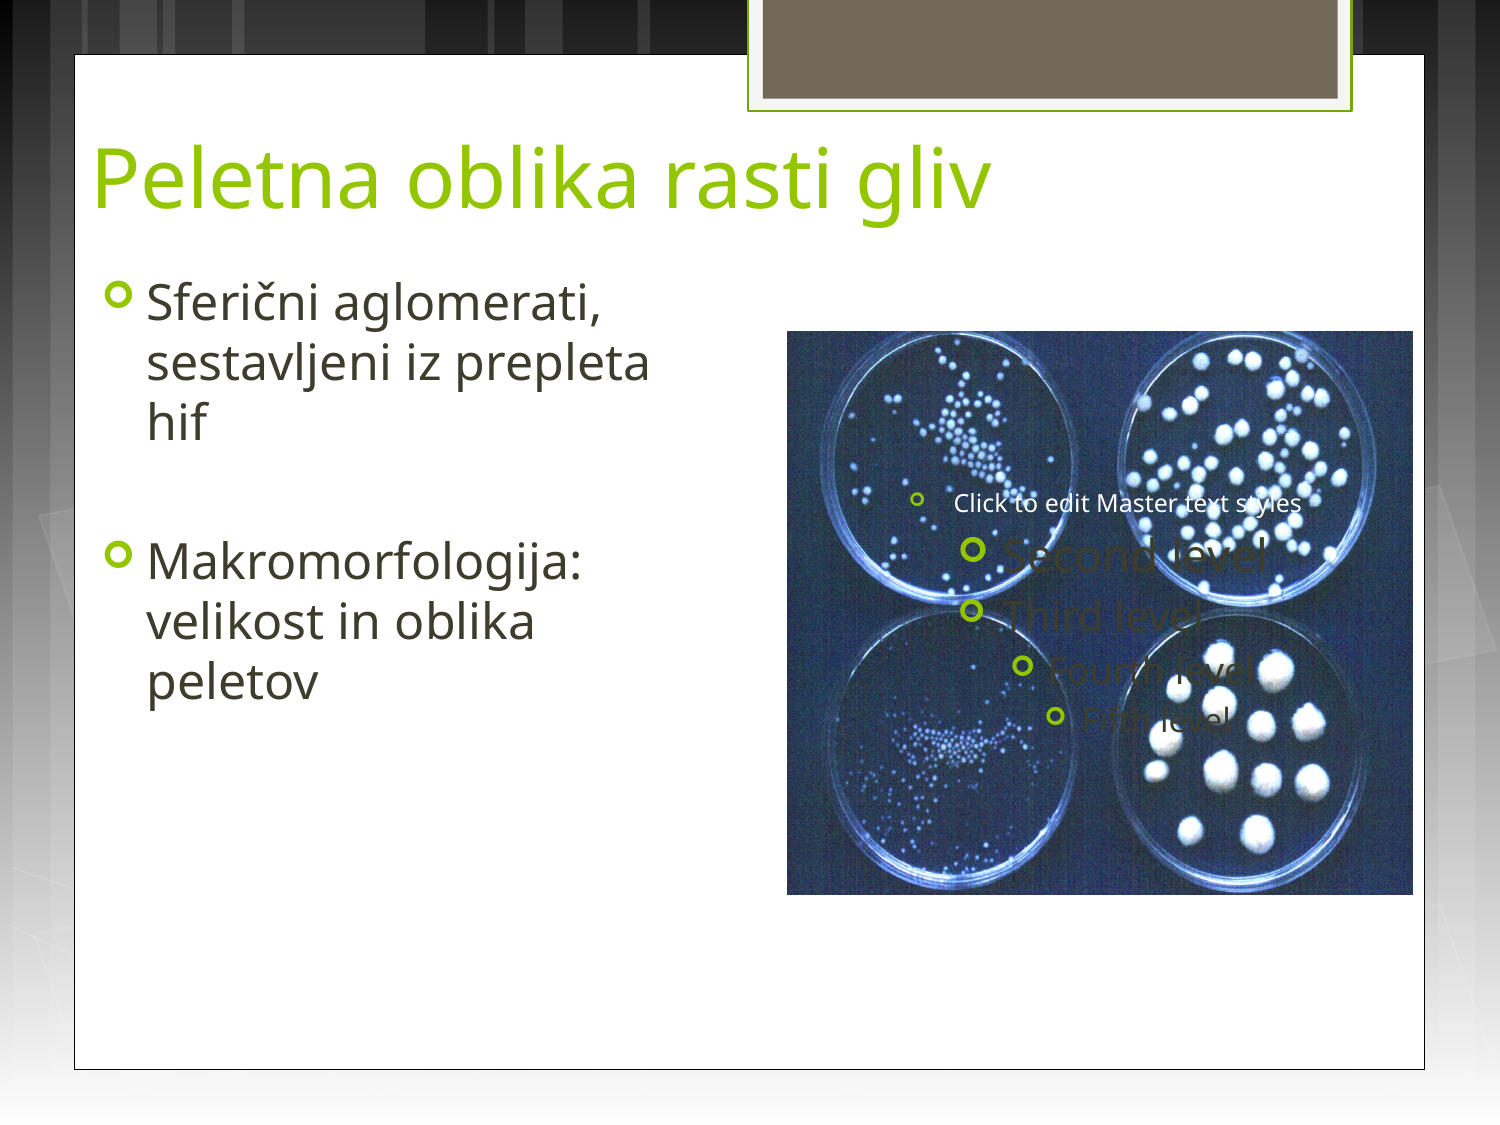

# Peletna oblika rasti gliv
Sferični aglomerati, sestavljeni iz prepleta hif
Makromorfologija: velikost in oblika peletov
Click to edit Master text styles
Second level
Third level
Fourth level
Fifth level